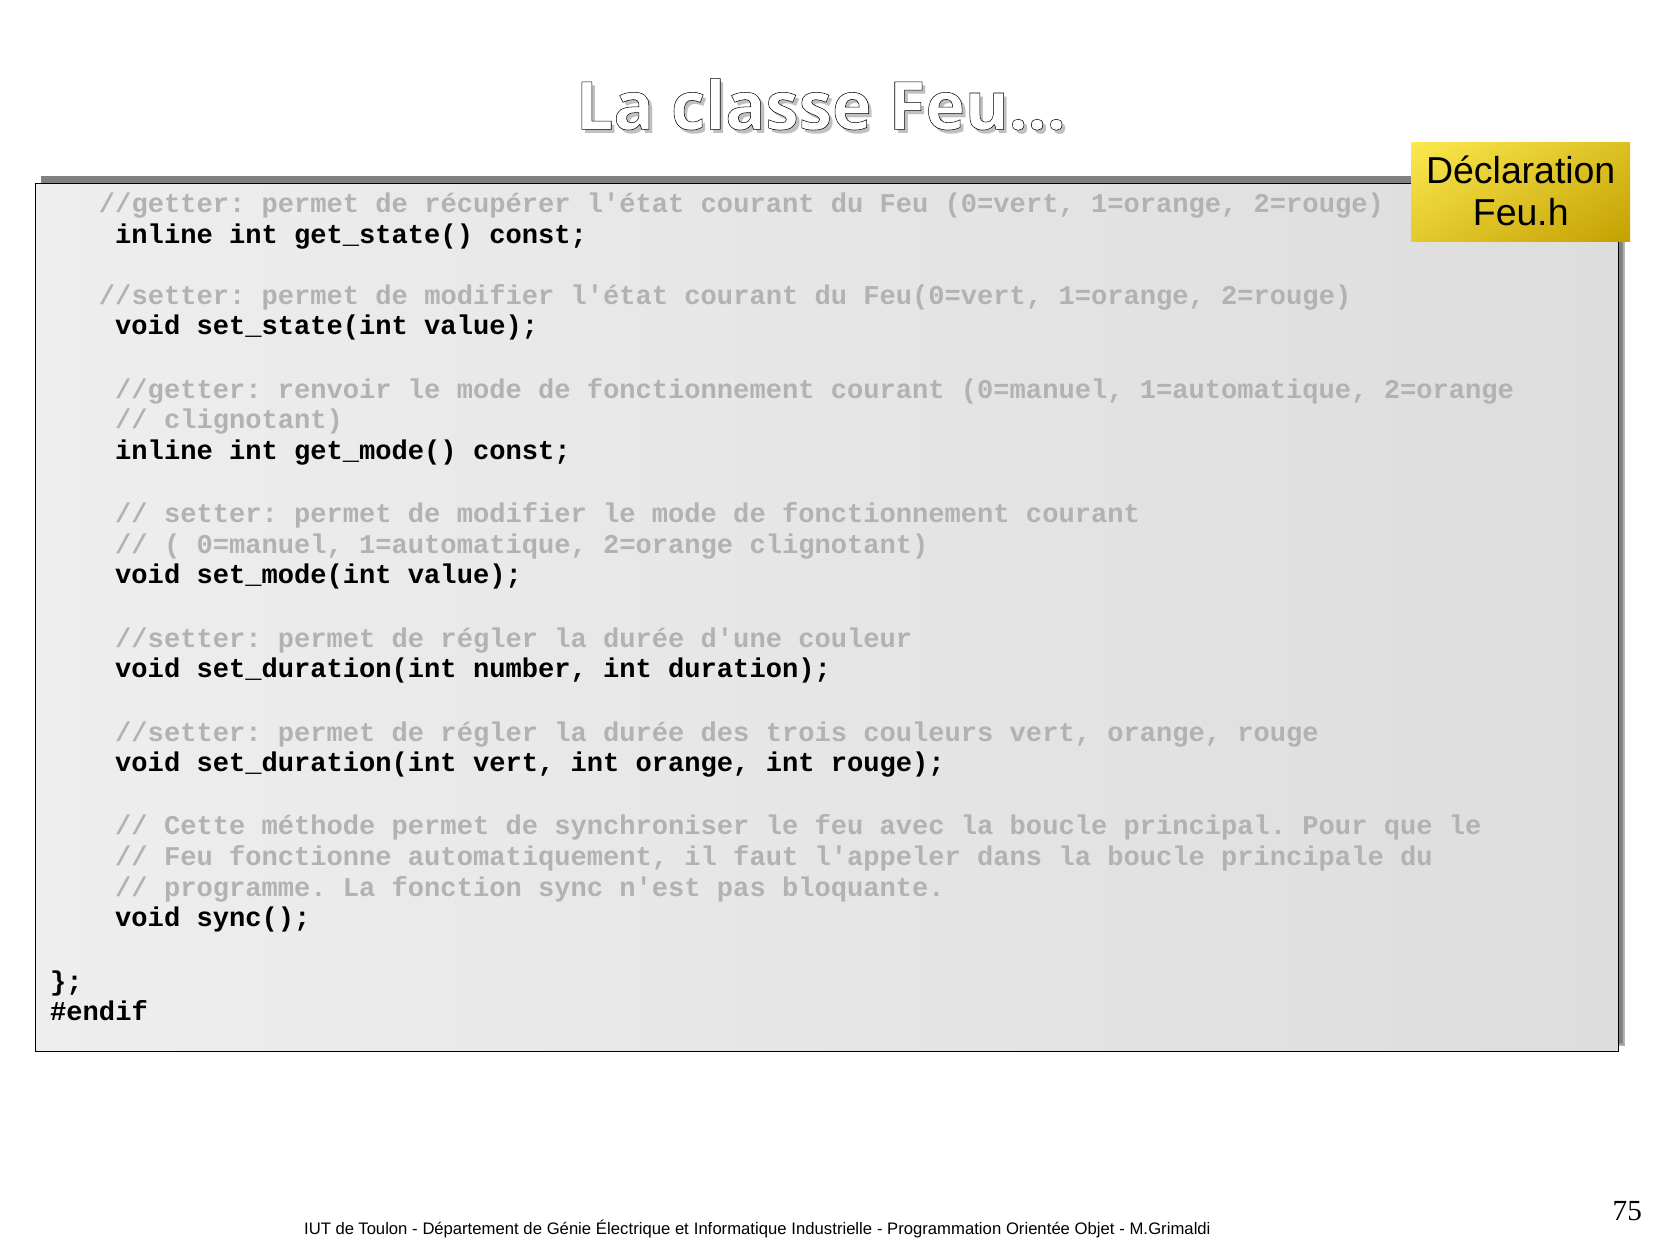

# La classe Feu...
Déclaration
Feu.h
 //getter: permet de récupérer l'état courant du Feu (0=vert, 1=orange, 2=rouge)
 inline int get_state() const;
 //setter: permet de modifier l'état courant du Feu(0=vert, 1=orange, 2=rouge)
 void set_state(int value);
 //getter: renvoir le mode de fonctionnement courant (0=manuel, 1=automatique, 2=orange
 // clignotant)
 inline int get_mode() const;
 // setter: permet de modifier le mode de fonctionnement courant
 // ( 0=manuel, 1=automatique, 2=orange clignotant)
 void set_mode(int value);
 //setter: permet de régler la durée d'une couleur
 void set_duration(int number, int duration);
 //setter: permet de régler la durée des trois couleurs vert, orange, rouge
 void set_duration(int vert, int orange, int rouge);
 // Cette méthode permet de synchroniser le feu avec la boucle principal. Pour que le
 // Feu fonctionne automatiquement, il faut l'appeler dans la boucle principale du
 // programme. La fonction sync n'est pas bloquante.
 void sync();
};
#endif